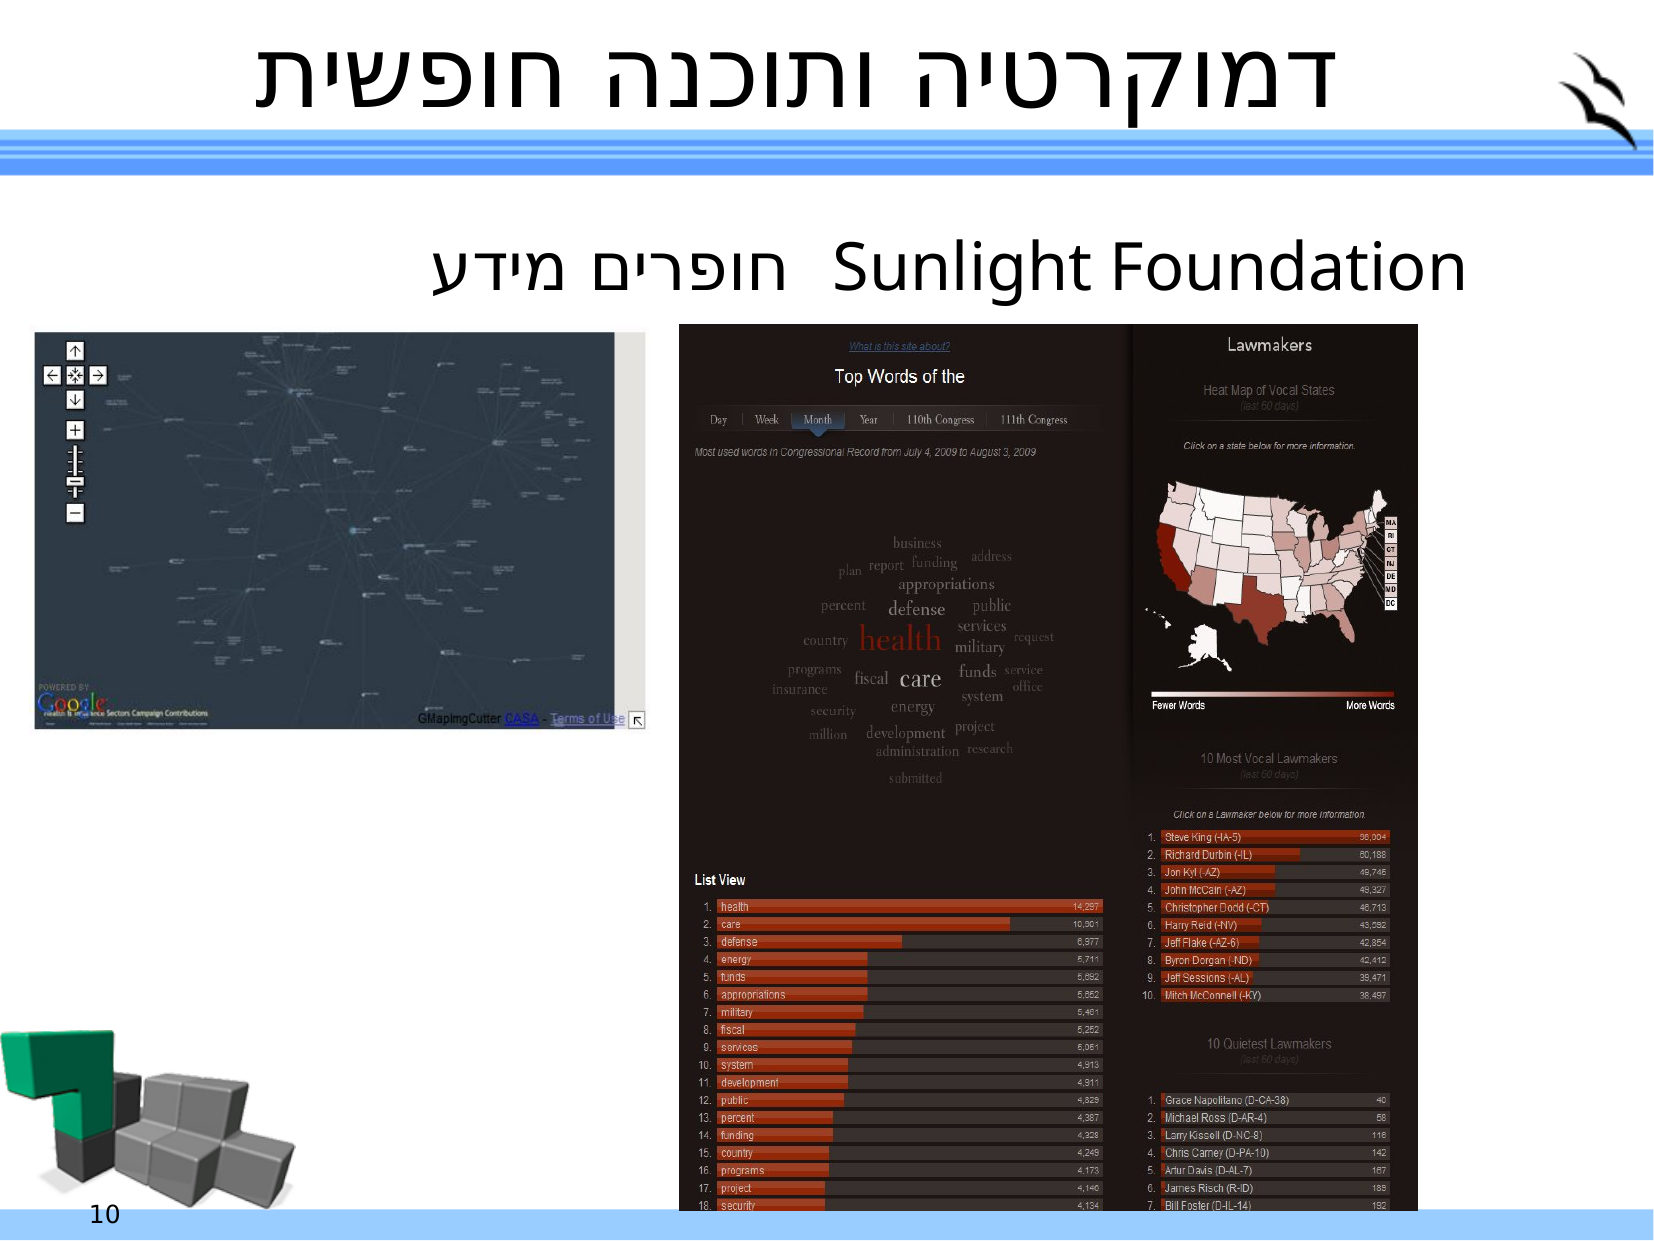

# דמוקרטיה ותוכנה חופשית
Sunlight Foundation חופרים מידע